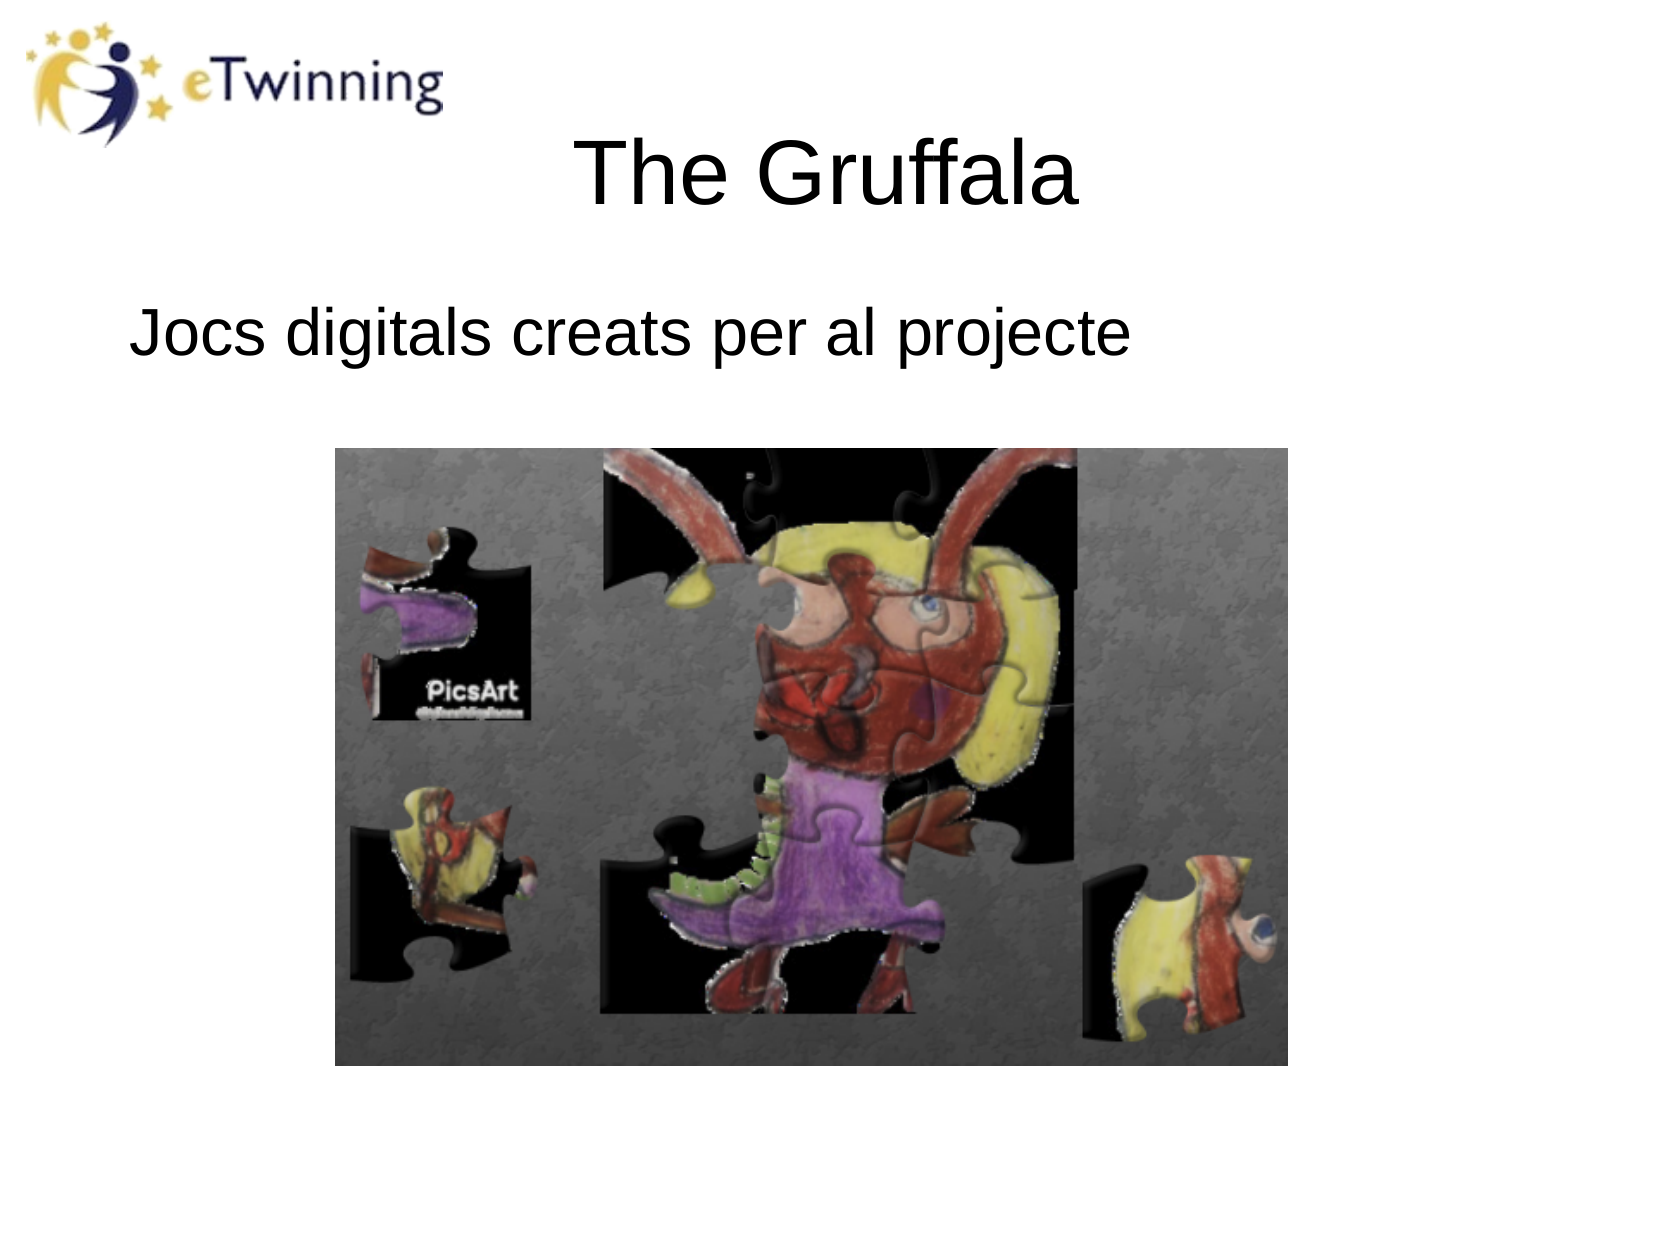

# The Gruffala
Jocs digitals creats per al projecte